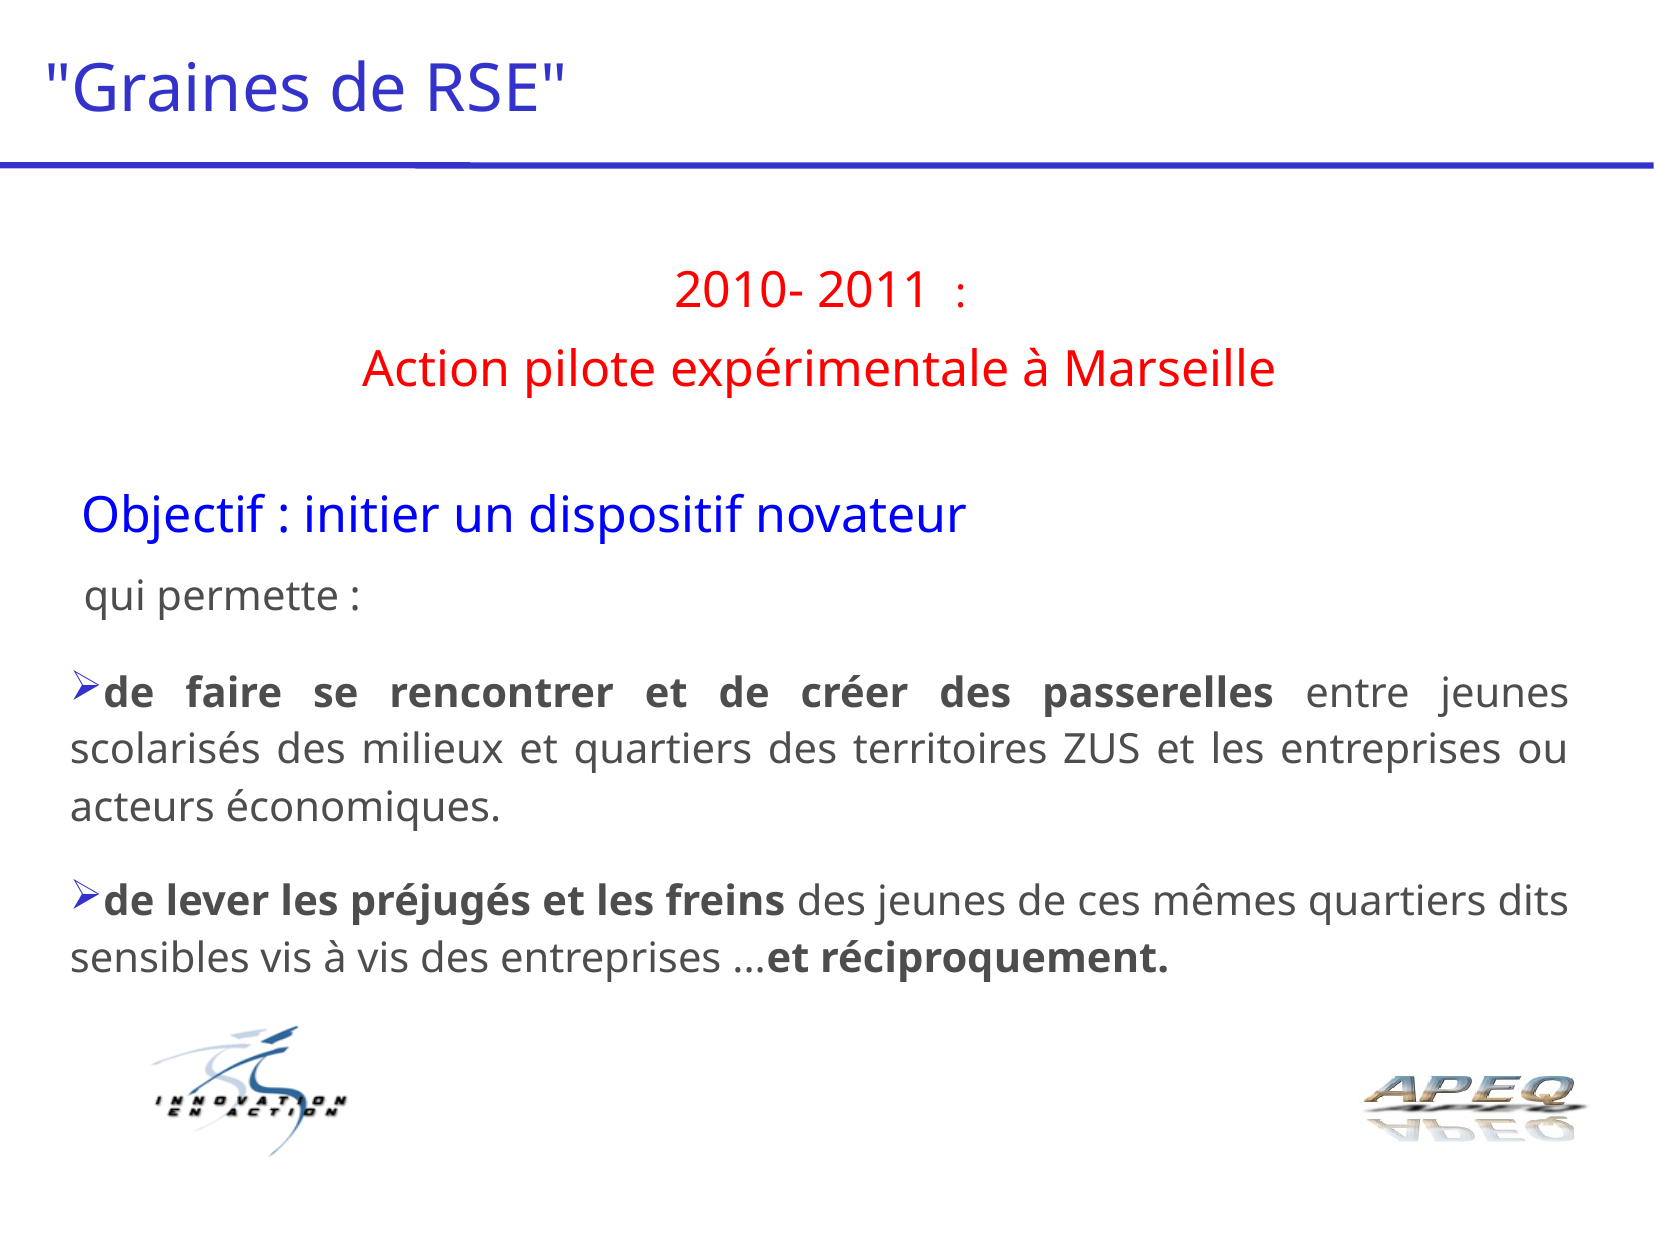

"Graines de RSE"
2010- 2011 :
Action pilote expérimentale à Marseille
 Objectif : initier un dispositif novateur
 qui permette :
de faire se rencontrer et de créer des passerelles entre jeunes scolarisés des milieux et quartiers des territoires ZUS et les entreprises ou acteurs économiques.
de lever les préjugés et les freins des jeunes de ces mêmes quartiers dits sensibles vis à vis des entreprises ...et réciproquement.